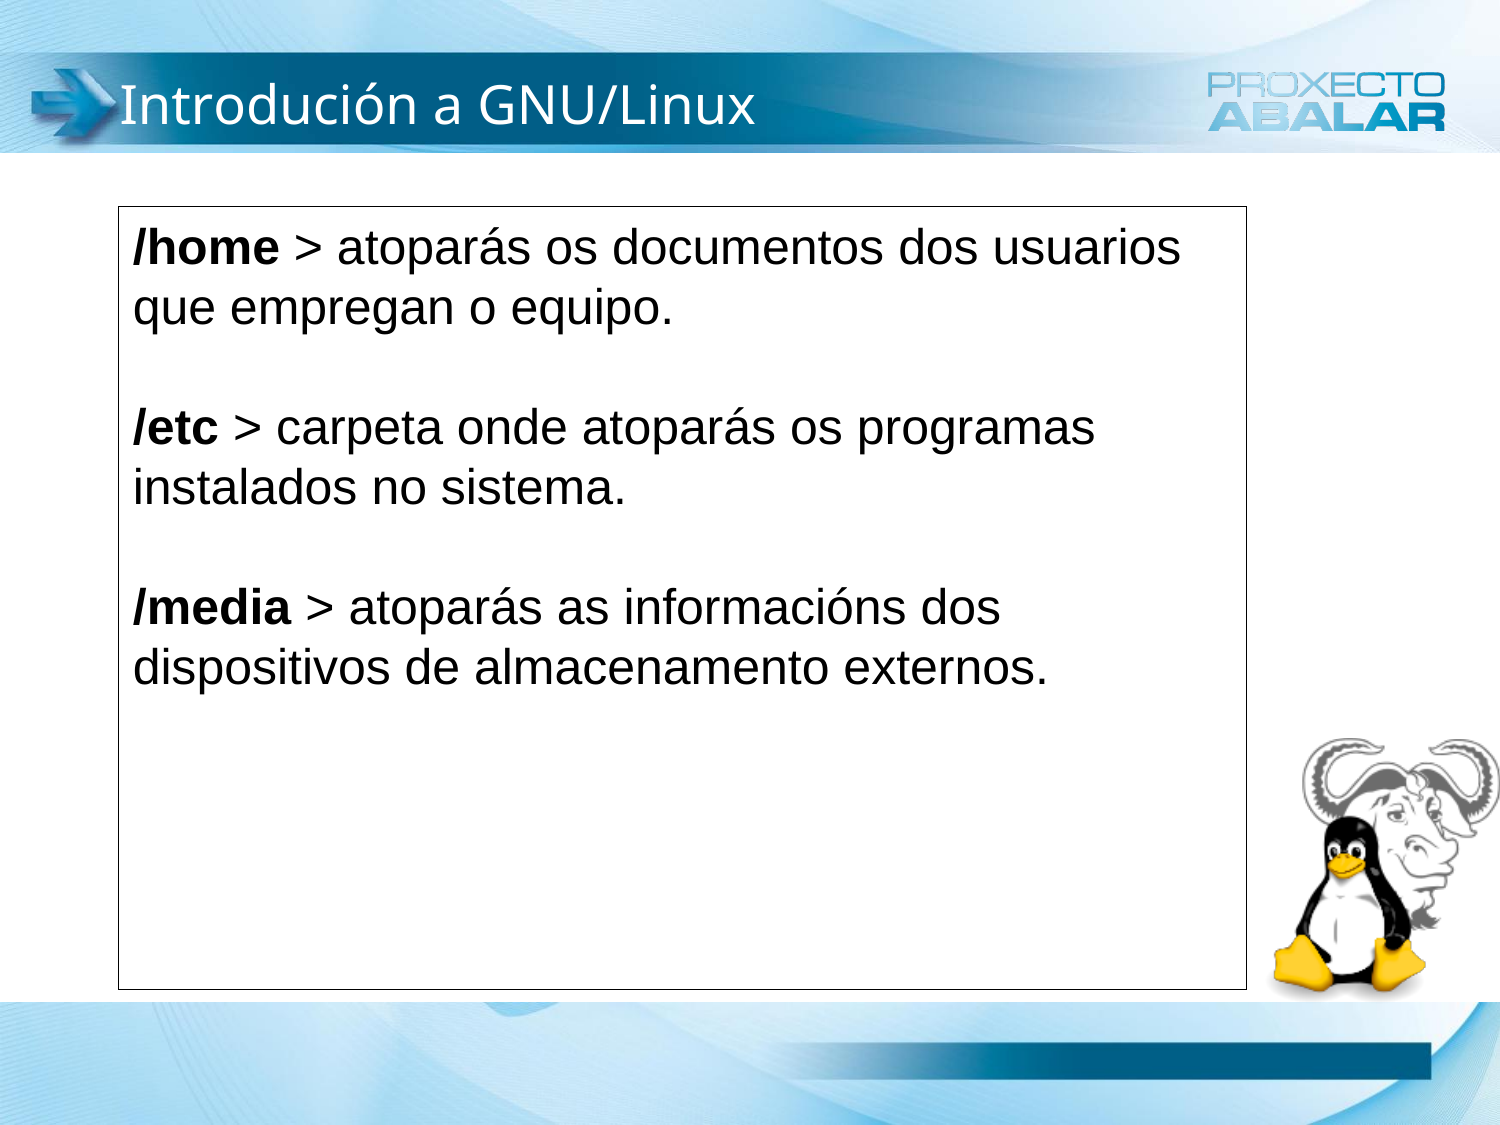

Introdución a GNU/Linux
/home > atoparás os documentos dos usuarios que empregan o equipo.
/etc > carpeta onde atoparás os programas instalados no sistema.
/media > atoparás as informacións dos dispositivos de almacenamento externos.